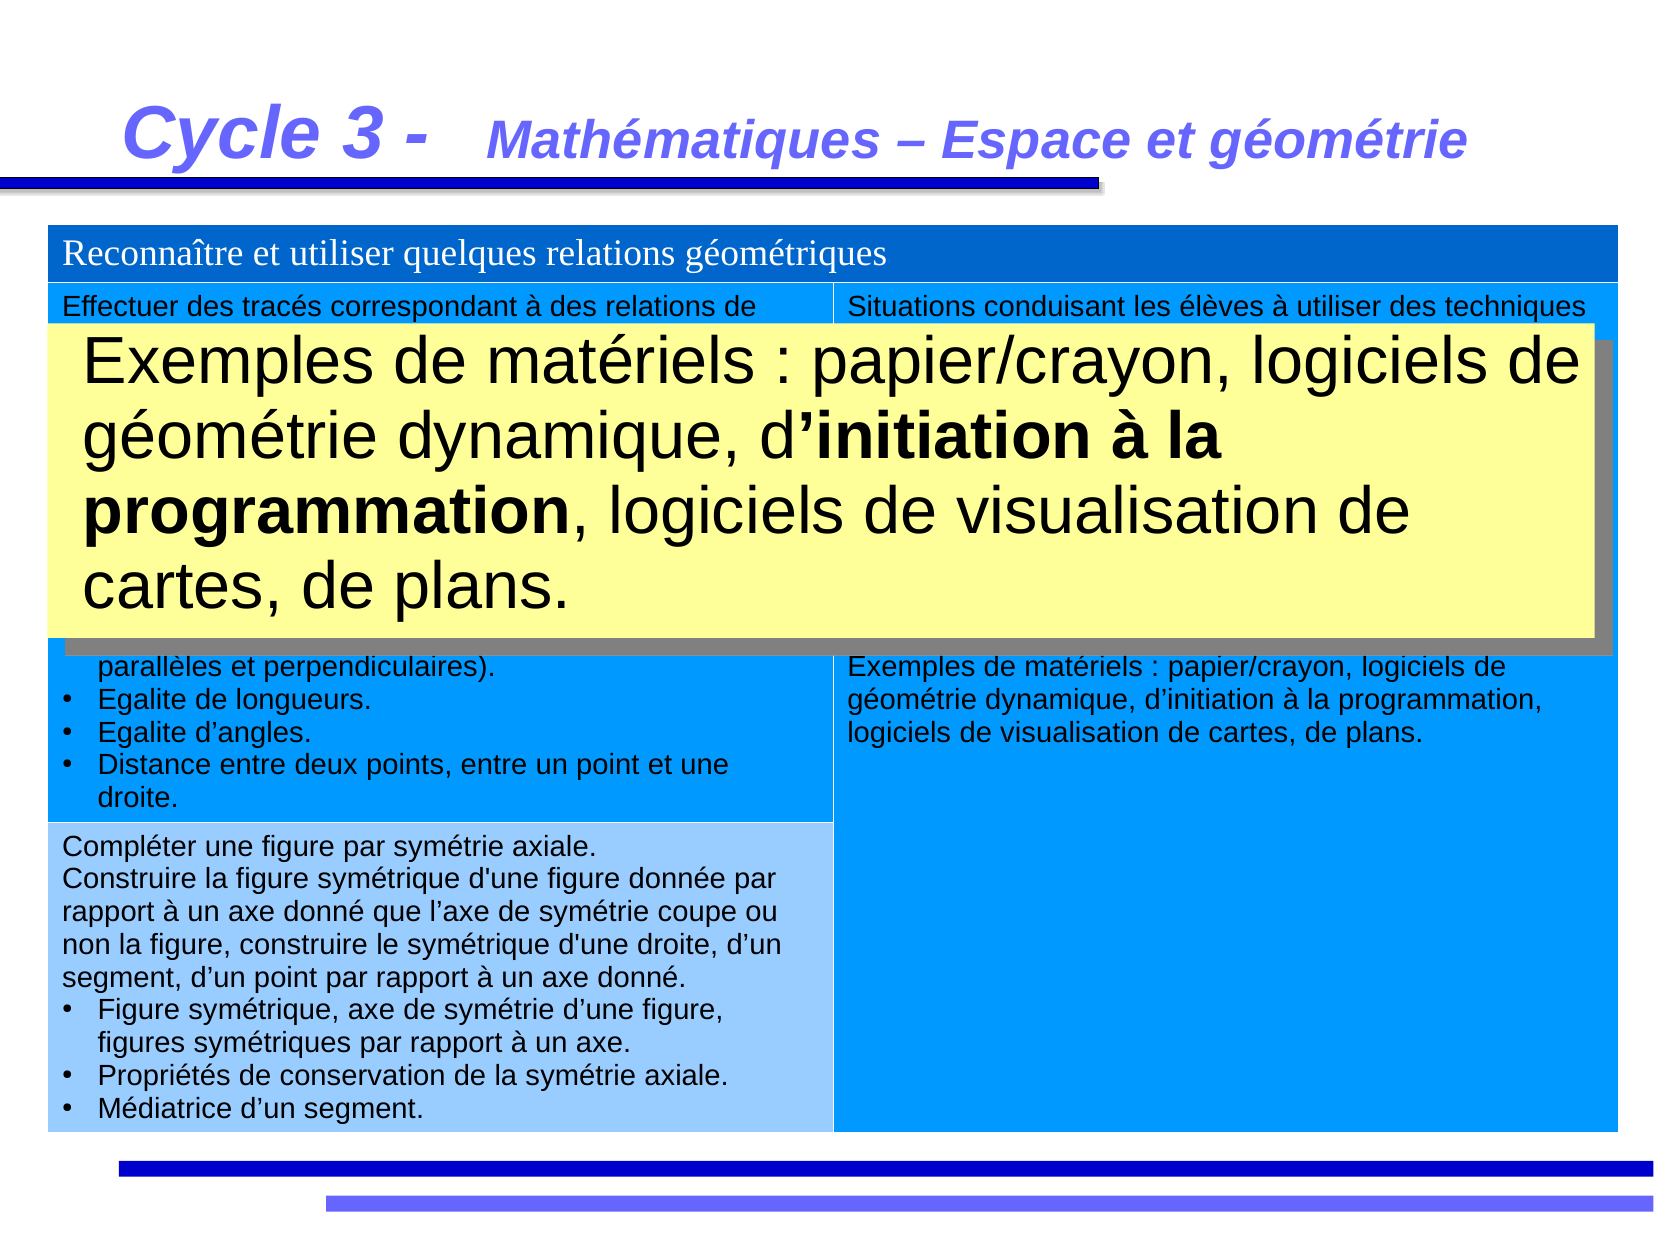

# Cycle 3 - Mathématiques – Espace et géométrie
| Reconnaître et utiliser quelques relations géométriques | |
| --- | --- |
| Effectuer des tracés correspondant à des relations de perpendicularité ou de parallélisme de droites et de segments. Déterminer le plus court chemin entre deux points (en lien avec la notion d’alignement). Déterminer le plus court chemin entre un point et une droite ou entre deux droites parallèles (en lien avec la perpendicularité). Alignement, appartenance. Perpendicularité, parallélisme (construction de droites parallèles, lien avec la propriété reliant droites parallèles et perpendiculaires). Egalite de longueurs. Egalite d’angles. Distance entre deux points, entre un point et une droite. | Situations conduisant les élèves à utiliser des techniques qui évoluent en fonction des supports et des instruments choisis ; par exemple pour la symétrie axiale, passer du pliage ou de l’utilisation de papier calque à la construction du symétrique d’un point par rapport à une droite à l’équerre ou au compas. Exemples d’instruments : règle graduée, équerre, compas, gabarits d’angles, bandes de papier, papier calque. Exemples de supports variés : géoplans, papier quadrillé, papier pointé, papier uni. Exemples de matériels : papier/crayon, logiciels de géométrie dynamique, d’initiation à la programmation, logiciels de visualisation de cartes, de plans. |
| Compléter une figure par symétrie axiale. Construire la figure symétrique d'une figure donnée par rapport à un axe donné que l’axe de symétrie coupe ou non la figure, construire le symétrique d'une droite, d’un segment, d’un point par rapport à un axe donné. Figure symétrique, axe de symétrie d’une figure, figures symétriques par rapport à un axe. Propriétés de conservation de la symétrie axiale. Médiatrice d’un segment. | |
Exemples de matériels : papier/crayon, logiciels de géométrie dynamique, d’initiation à la programmation, logiciels de visualisation de cartes, de plans.